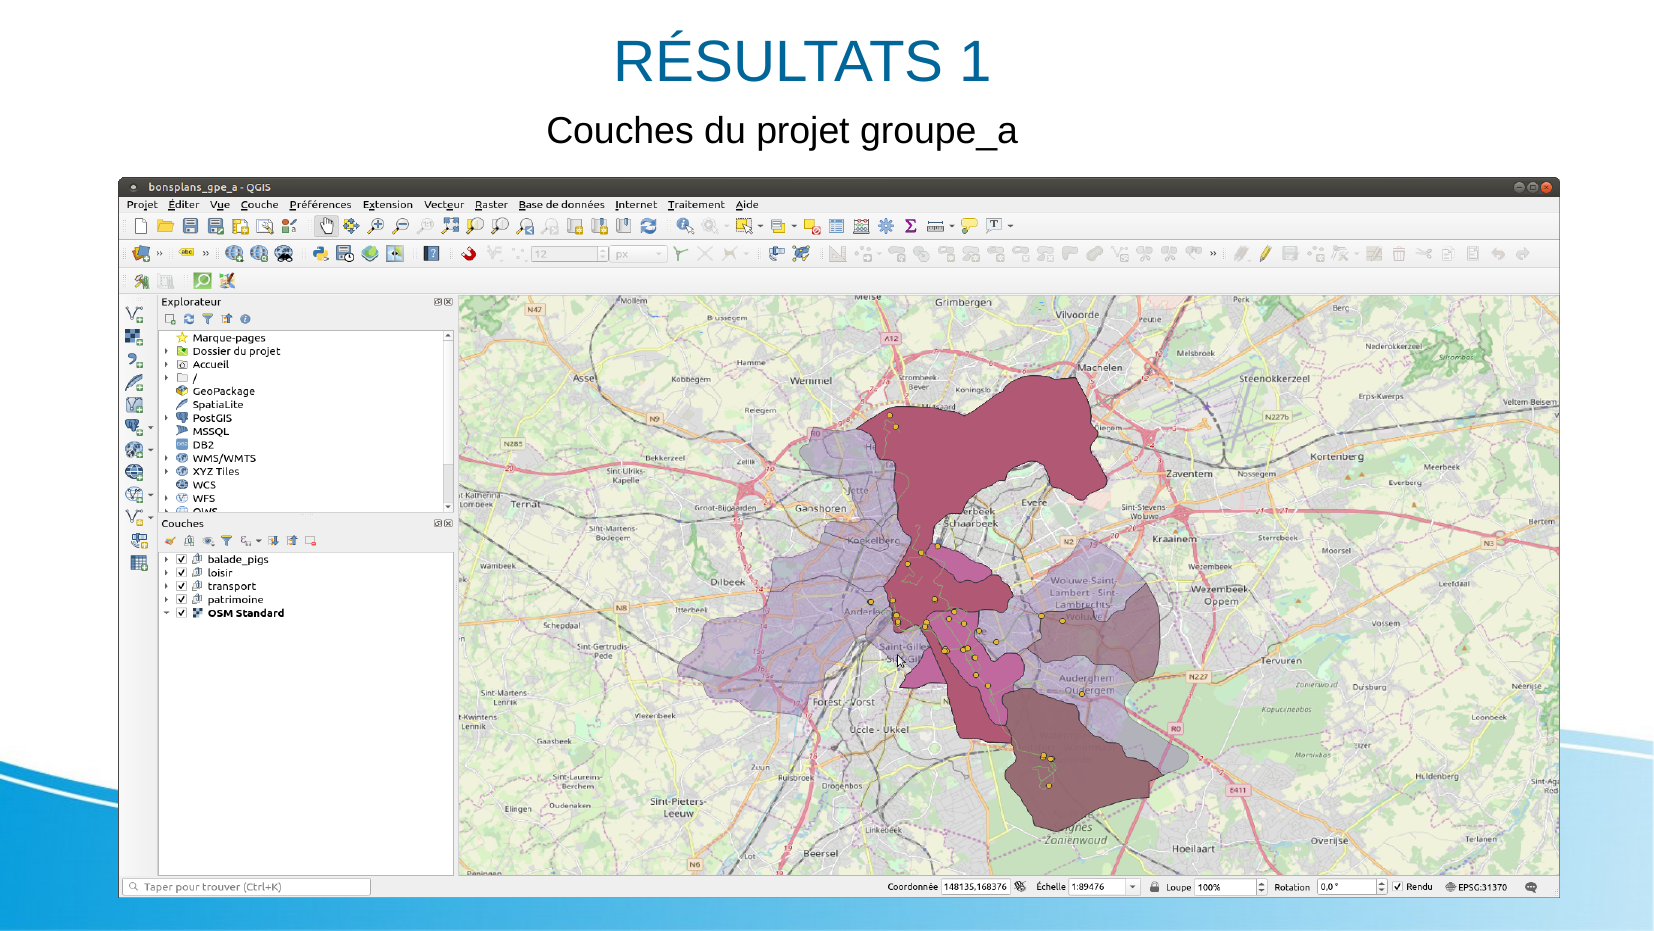

# RÉSULTATS 1
Couches du projet groupe_a